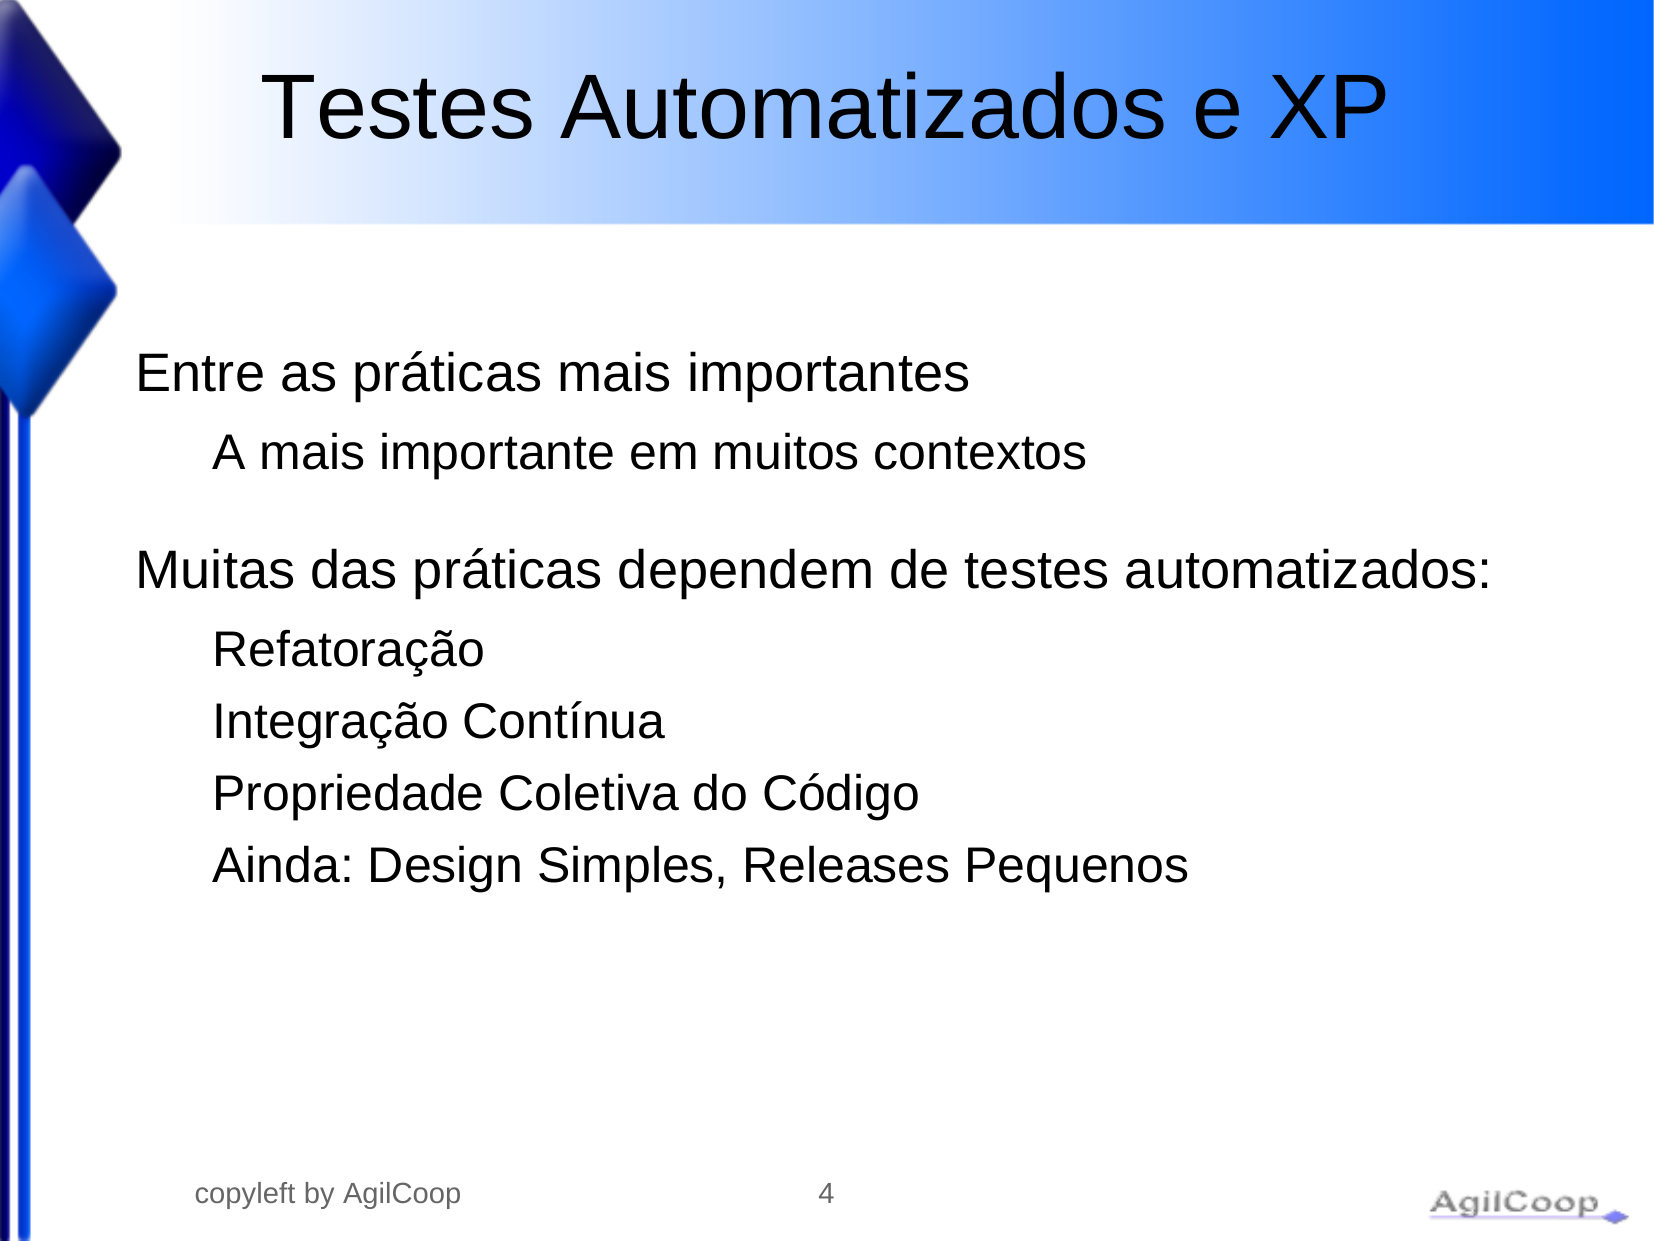

# Testes Automatizados e XP
Entre as práticas mais importantes
A mais importante em muitos contextos
Muitas das práticas dependem de testes automatizados:
Refatoração
Integração Contínua
Propriedade Coletiva do Código
Ainda: Design Simples, Releases Pequenos
copyleft by AgilCoop
4